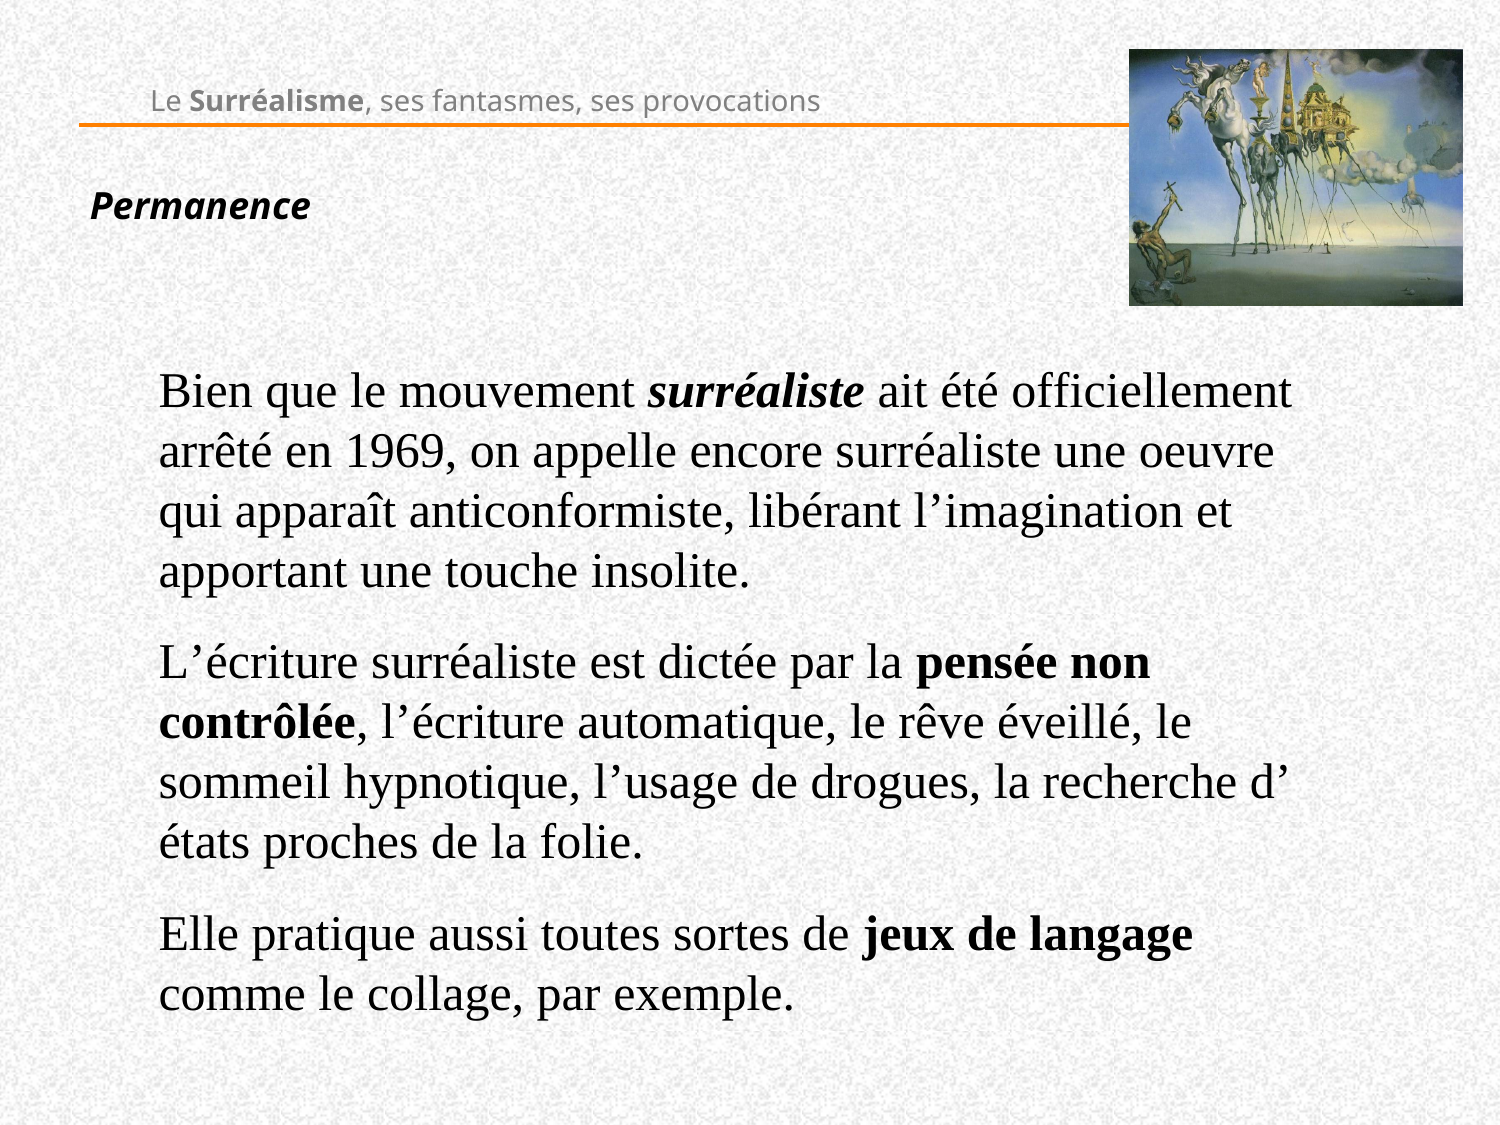

Le Surréalisme, ses fantasmes, ses provocations
Permanence
Bien que le mouvement surréaliste ait été officiellement arrêté en 1969, on appelle encore surréaliste une oeuvre qui apparaît anticonformiste, libérant l’imagination et apportant une touche insolite.
L’écriture surréaliste est dictée par la pensée non contrôlée, l’écriture automatique, le rêve éveillé, le sommeil hypnotique, l’usage de drogues, la recherche d’ états proches de la folie.
Elle pratique aussi toutes sortes de jeux de langage comme le collage, par exemple.